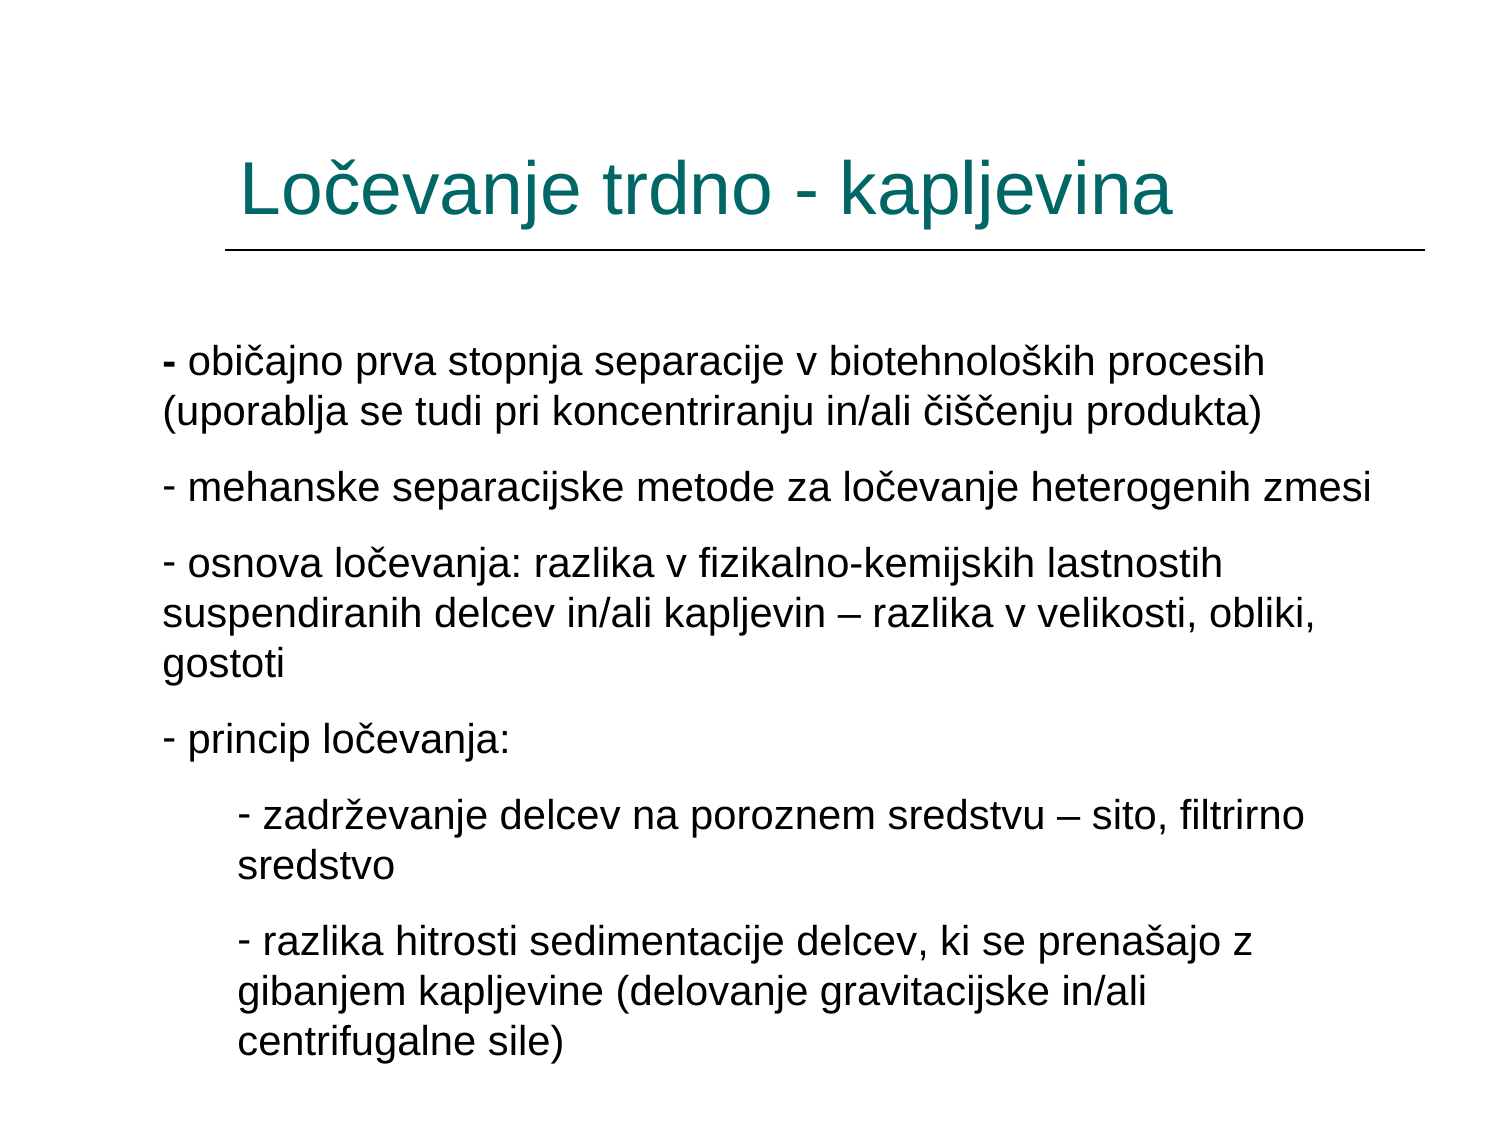

# Ločevanje trdno - kapljevina
- običajno prva stopnja separacije v biotehnoloških procesih (uporablja se tudi pri koncentriranju in/ali čiščenju produkta)
 mehanske separacijske metode za ločevanje heterogenih zmesi
 osnova ločevanja: razlika v fizikalno-kemijskih lastnostih suspendiranih delcev in/ali kapljevin – razlika v velikosti, obliki, gostoti
 princip ločevanja:
 zadrževanje delcev na poroznem sredstvu – sito, filtrirno sredstvo
 razlika hitrosti sedimentacije delcev, ki se prenašajo z gibanjem kapljevine (delovanje gravitacijske in/ali centrifugalne sile)